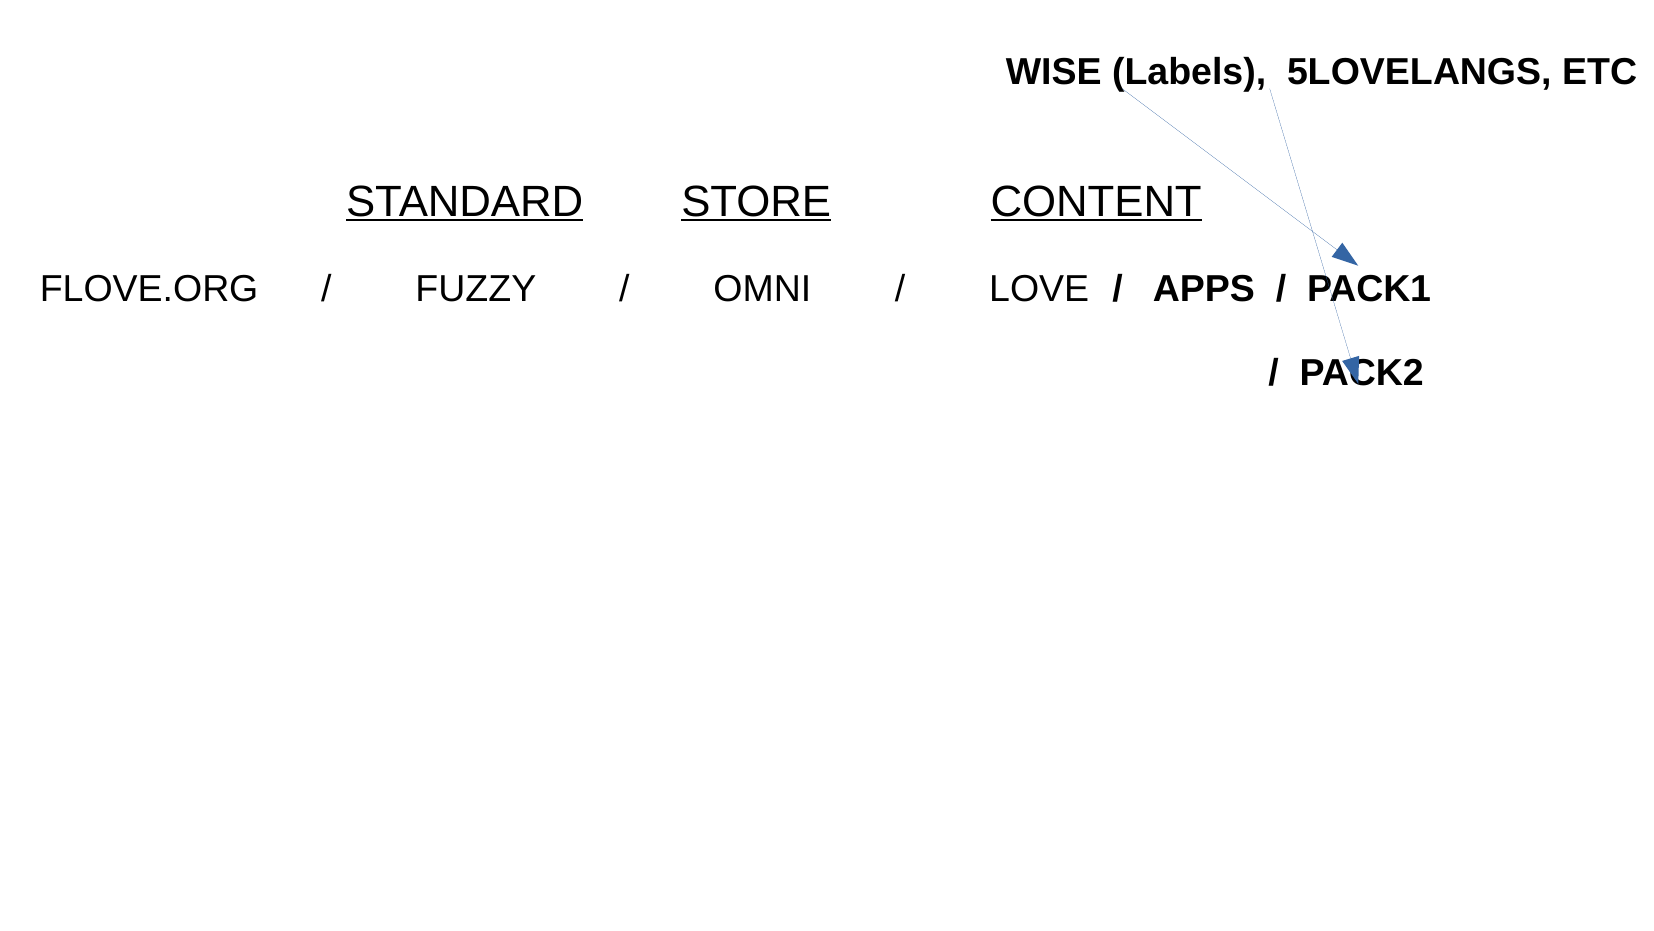

WISE (Labels), 5LOVELANGS, ETC
 STANDARD STORE CONTENT
FLOVE.ORG / FUZZY / OMNI / LOVE / APPS / PACK1
 / PACK2